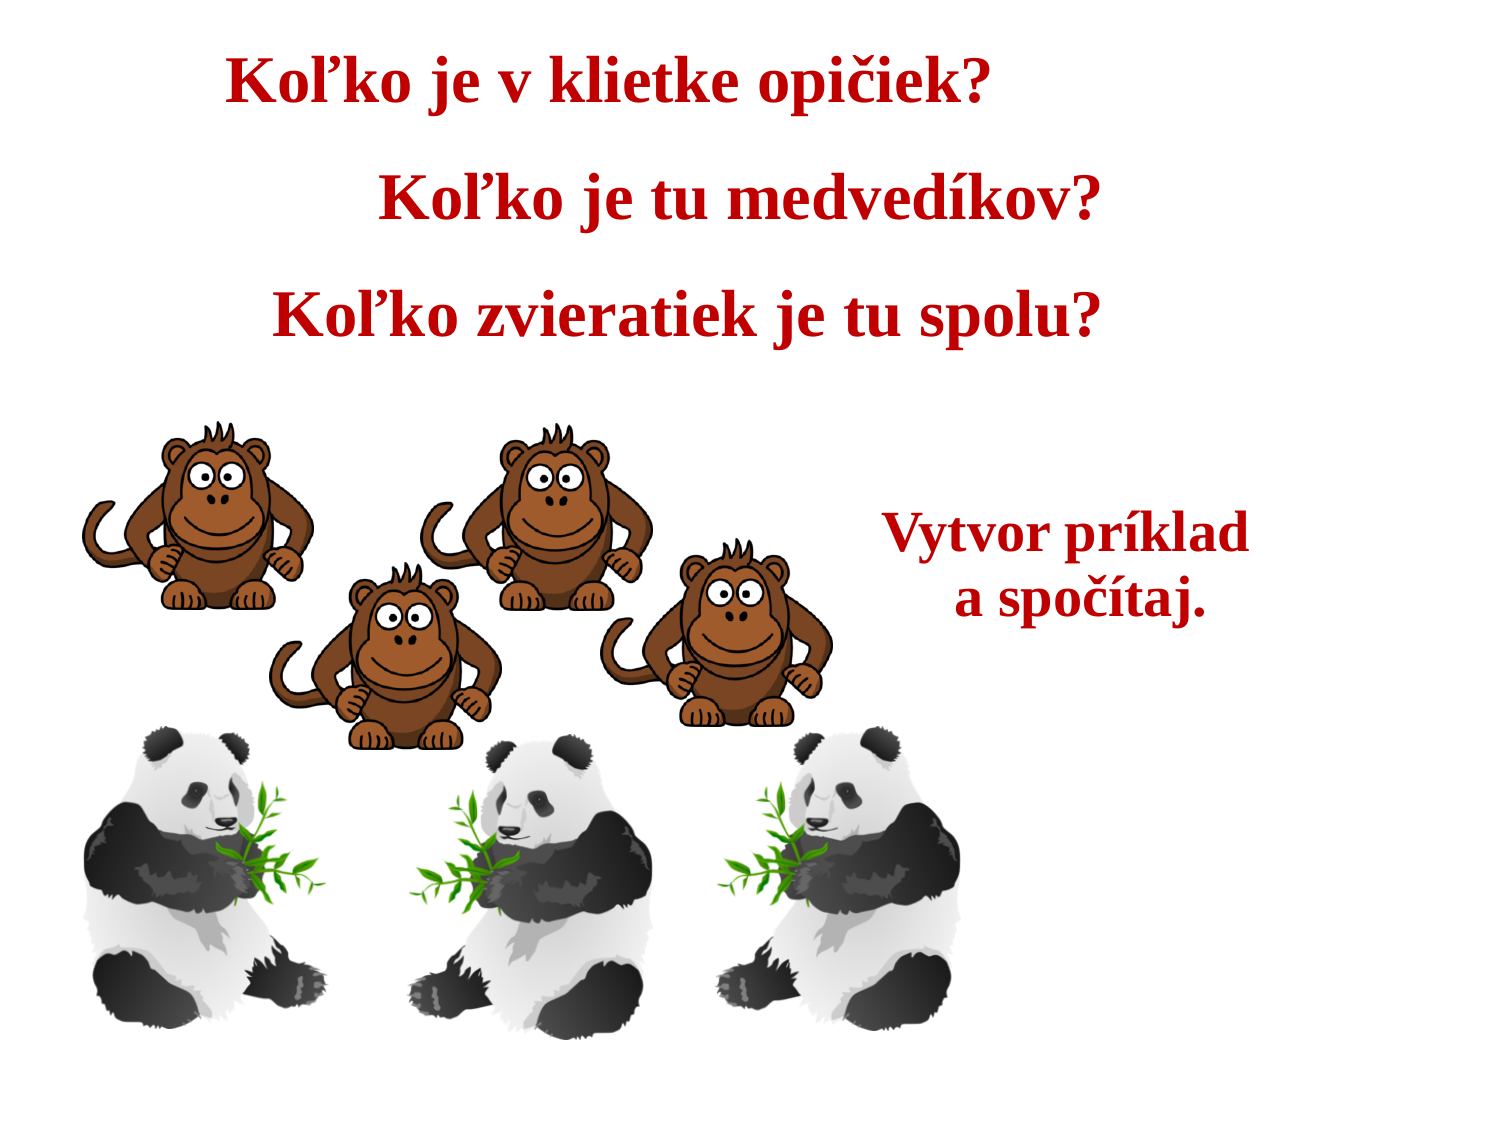

Koľko je v klietke opičiek?
Koľko je tu medvedíkov?
Koľko zvieratiek je tu spolu?
Vytvor príklad
 a spočítaj.